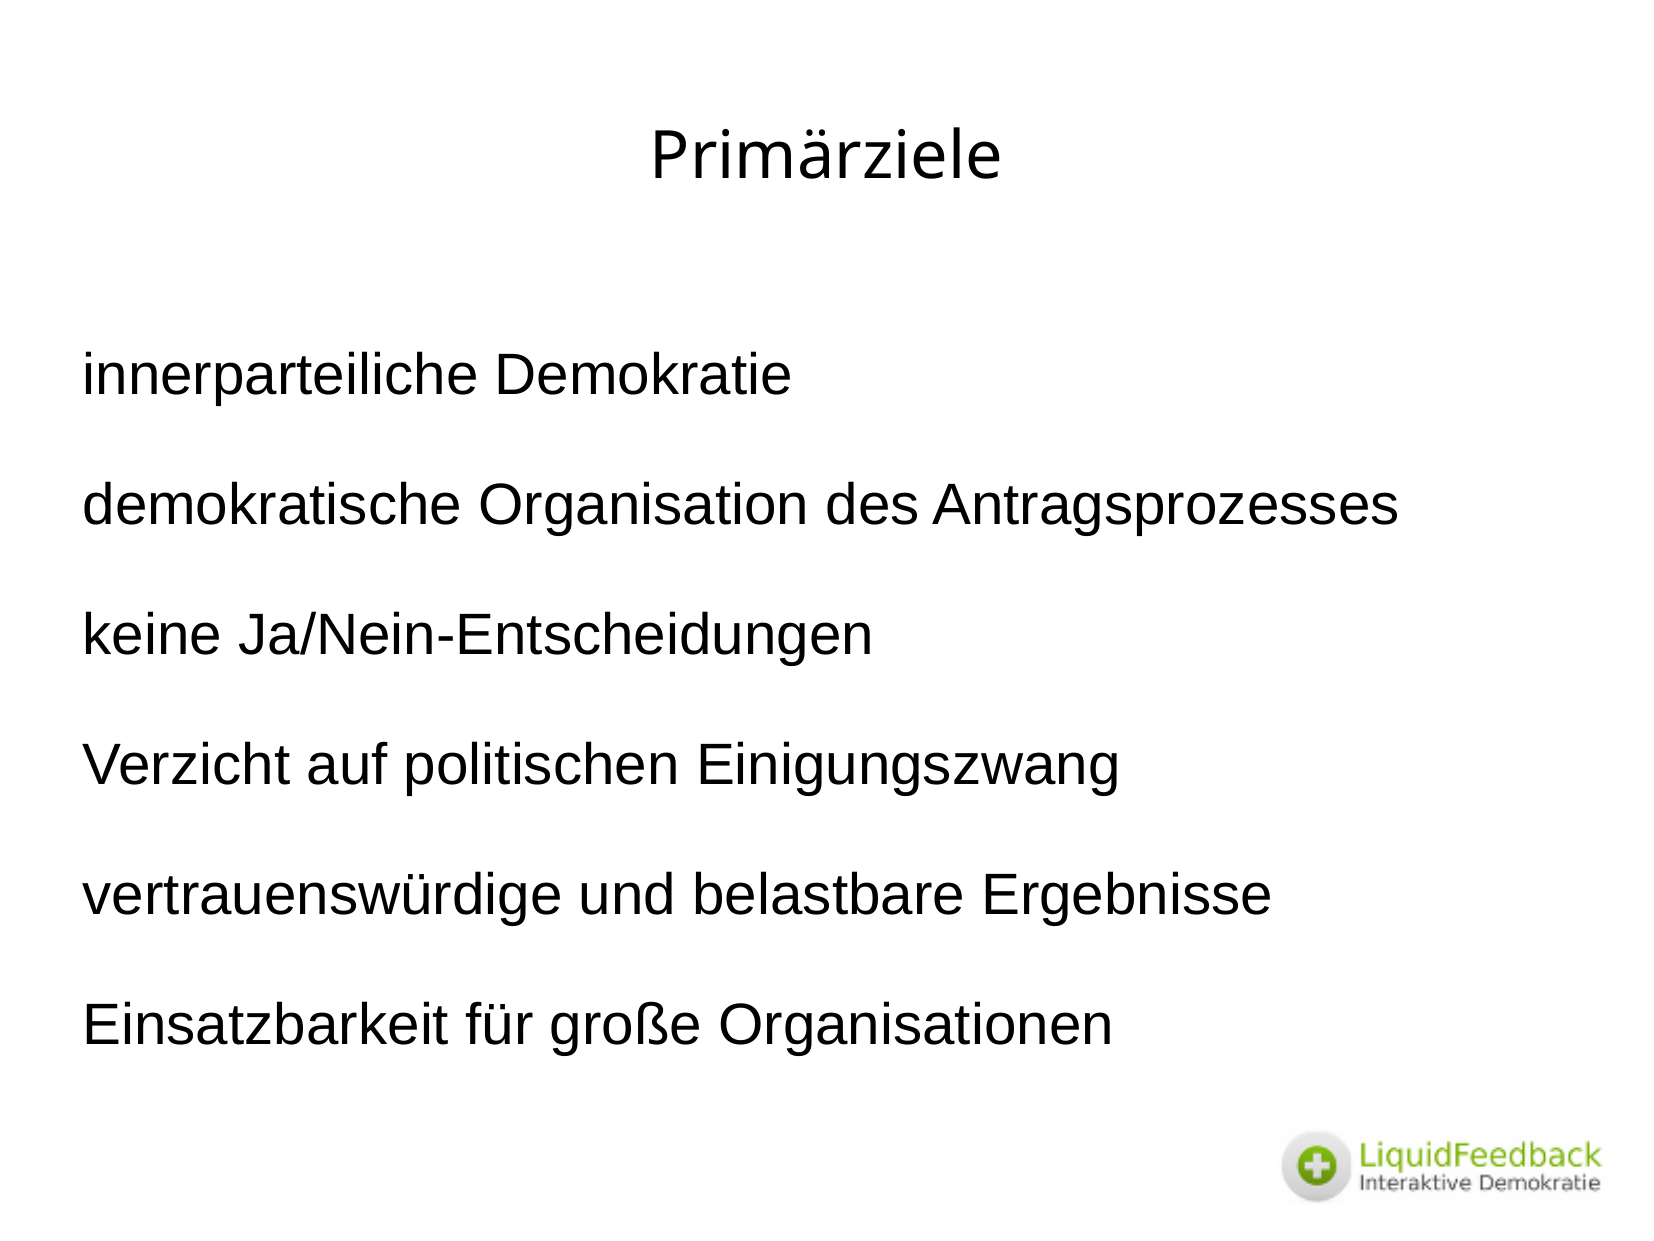

# Primärziele
innerparteiliche Demokratie
demokratische Organisation des Antragsprozesses
keine Ja/Nein-Entscheidungen
Verzicht auf politischen Einigungszwang
vertrauenswürdige und belastbare Ergebnisse
Einsatzbarkeit für große Organisationen